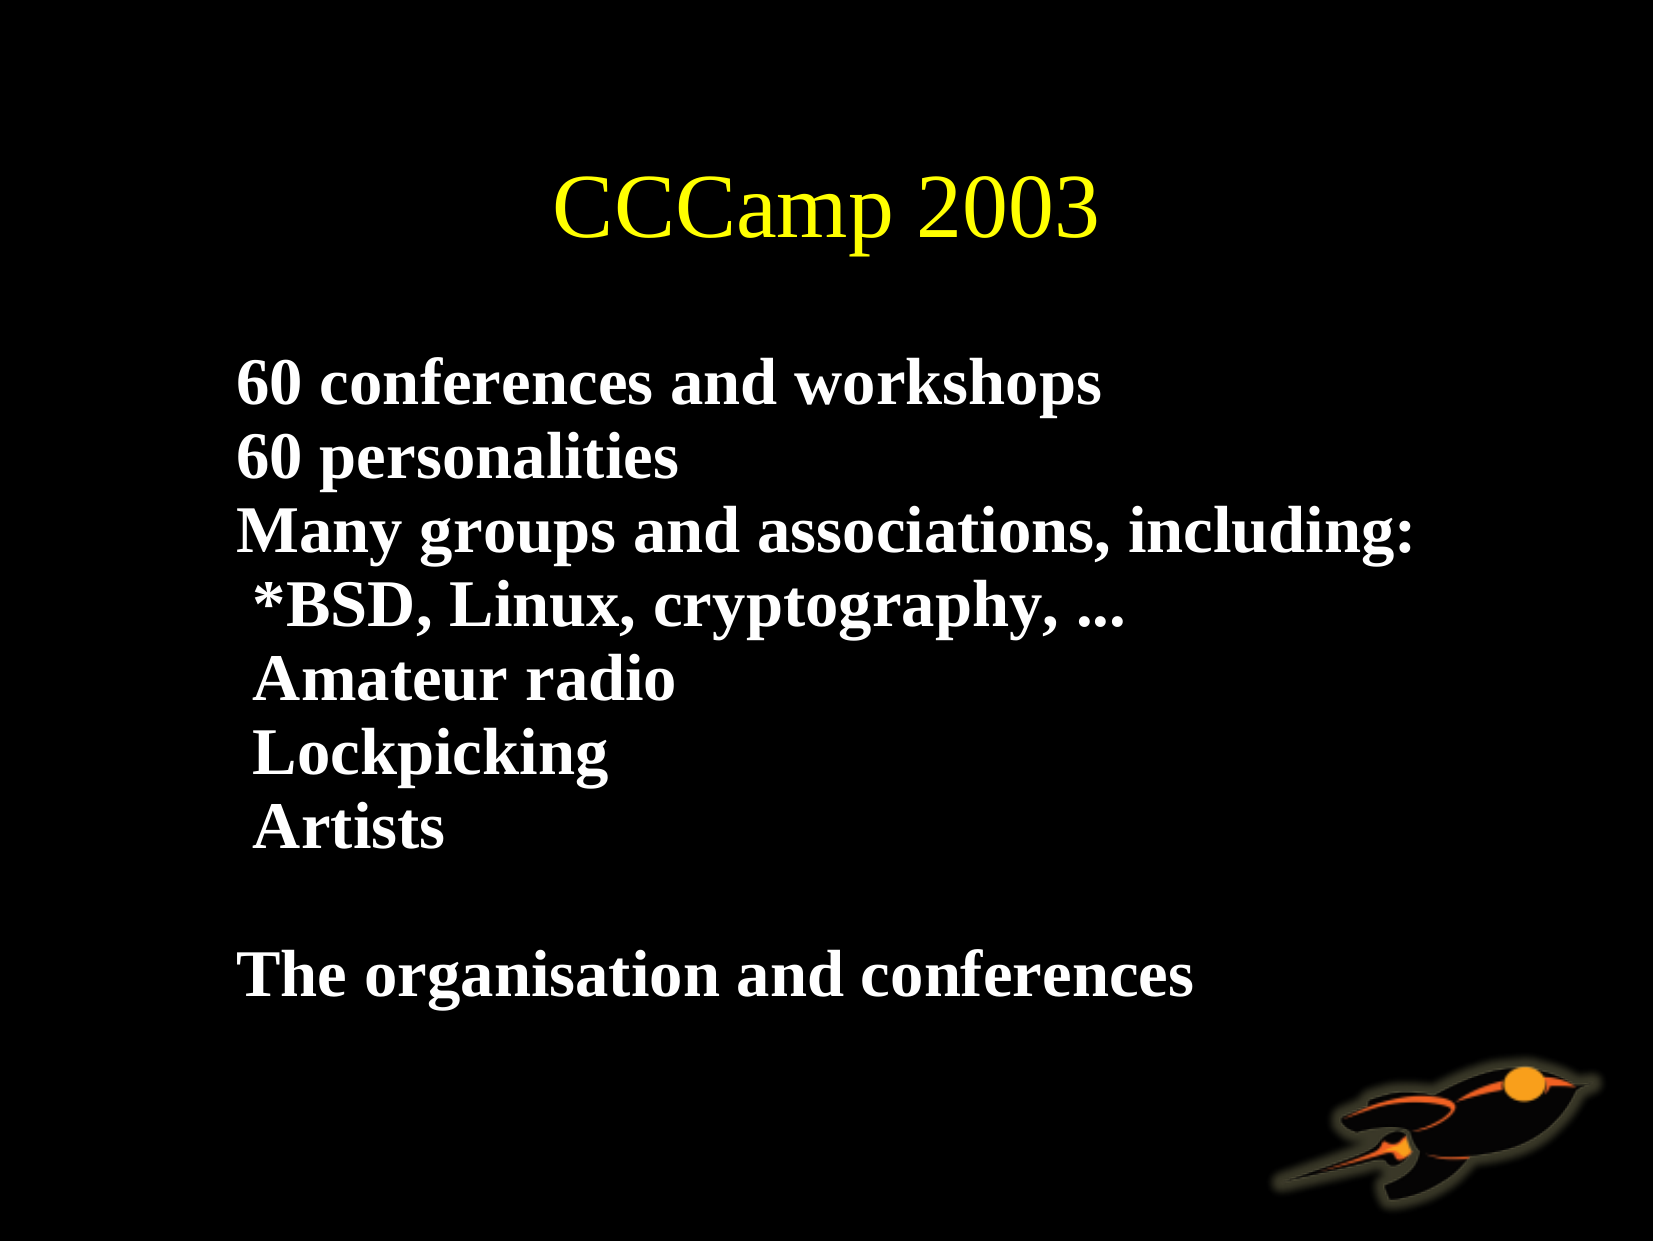

# CCCamp 2003
60 conferences and workshops
60 personalities
Many groups and associations, including:
 *BSD, Linux, cryptography, ...
 Amateur radio
 Lockpicking
 Artists
The organisation and conferences